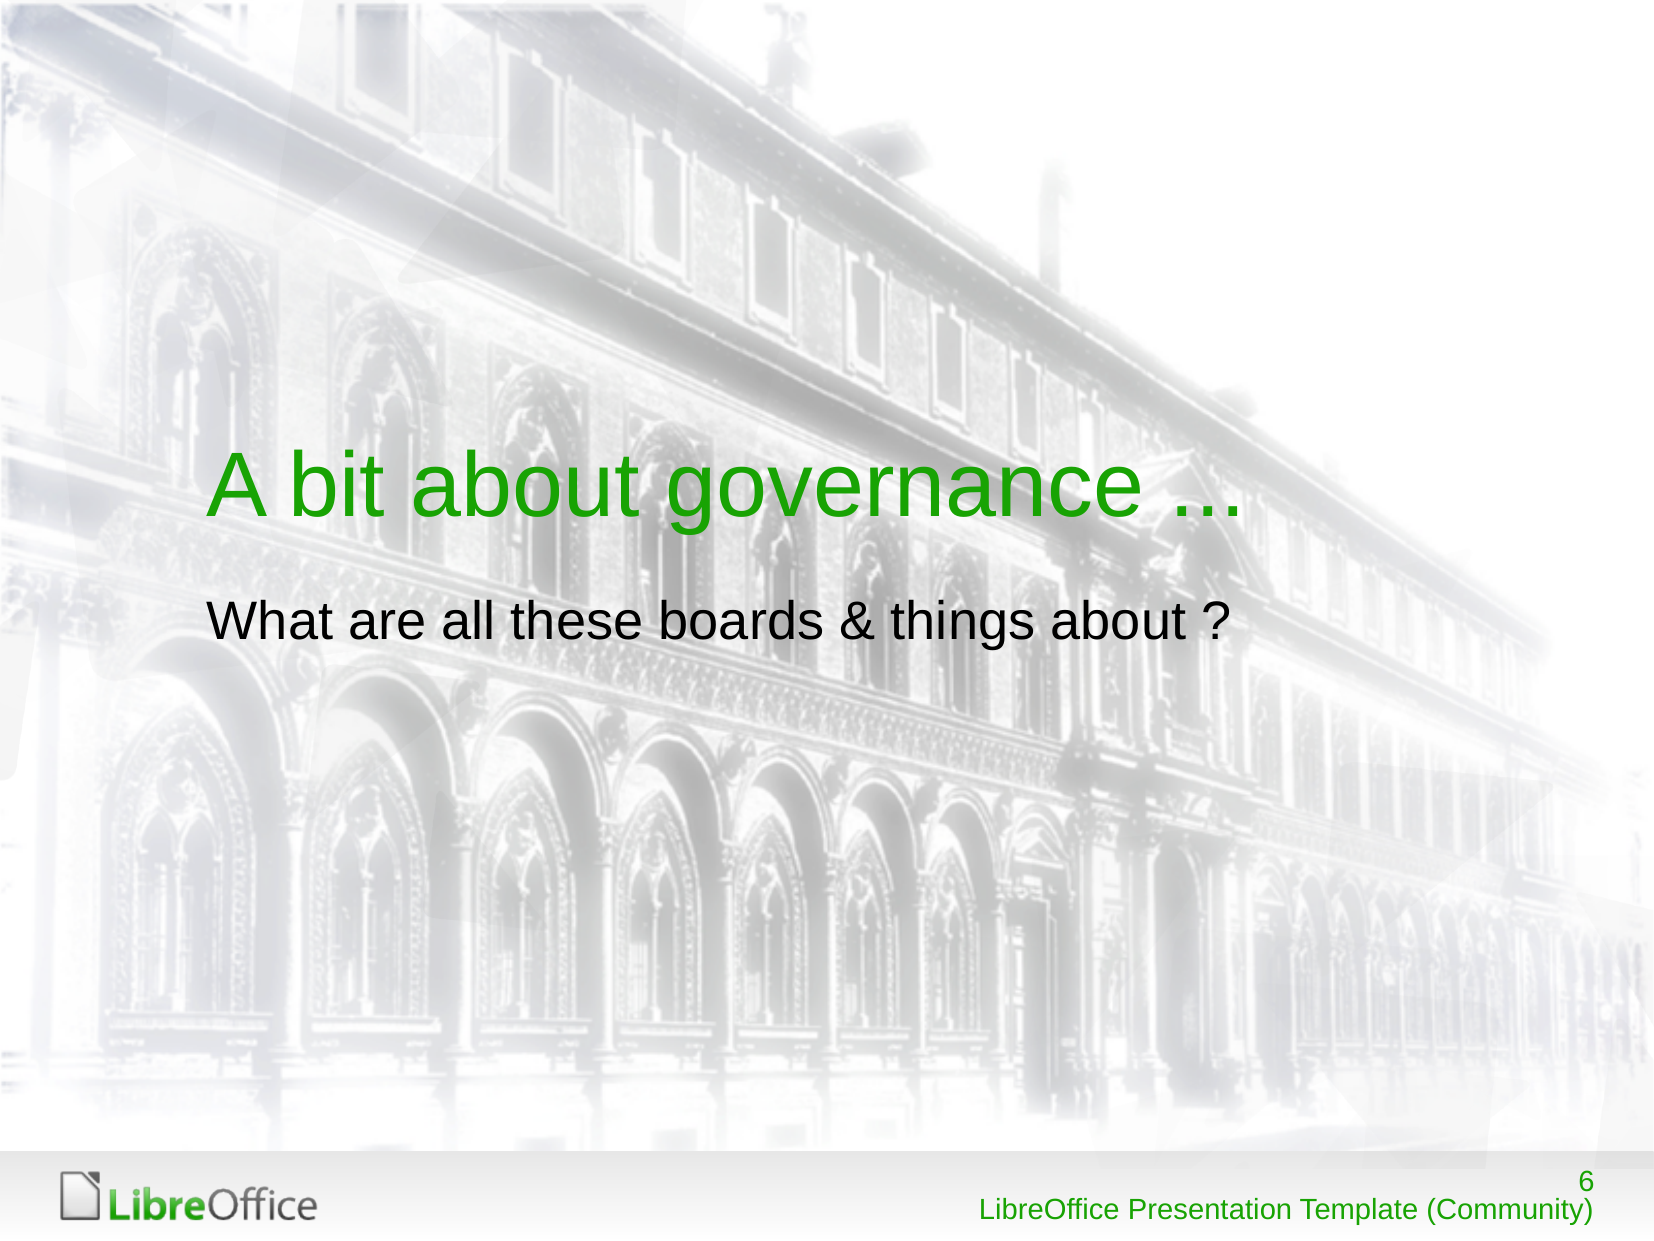

# A bit about governance ...
What are all these boards & things about ?
6
LibreOffice Presentation Template (Community)